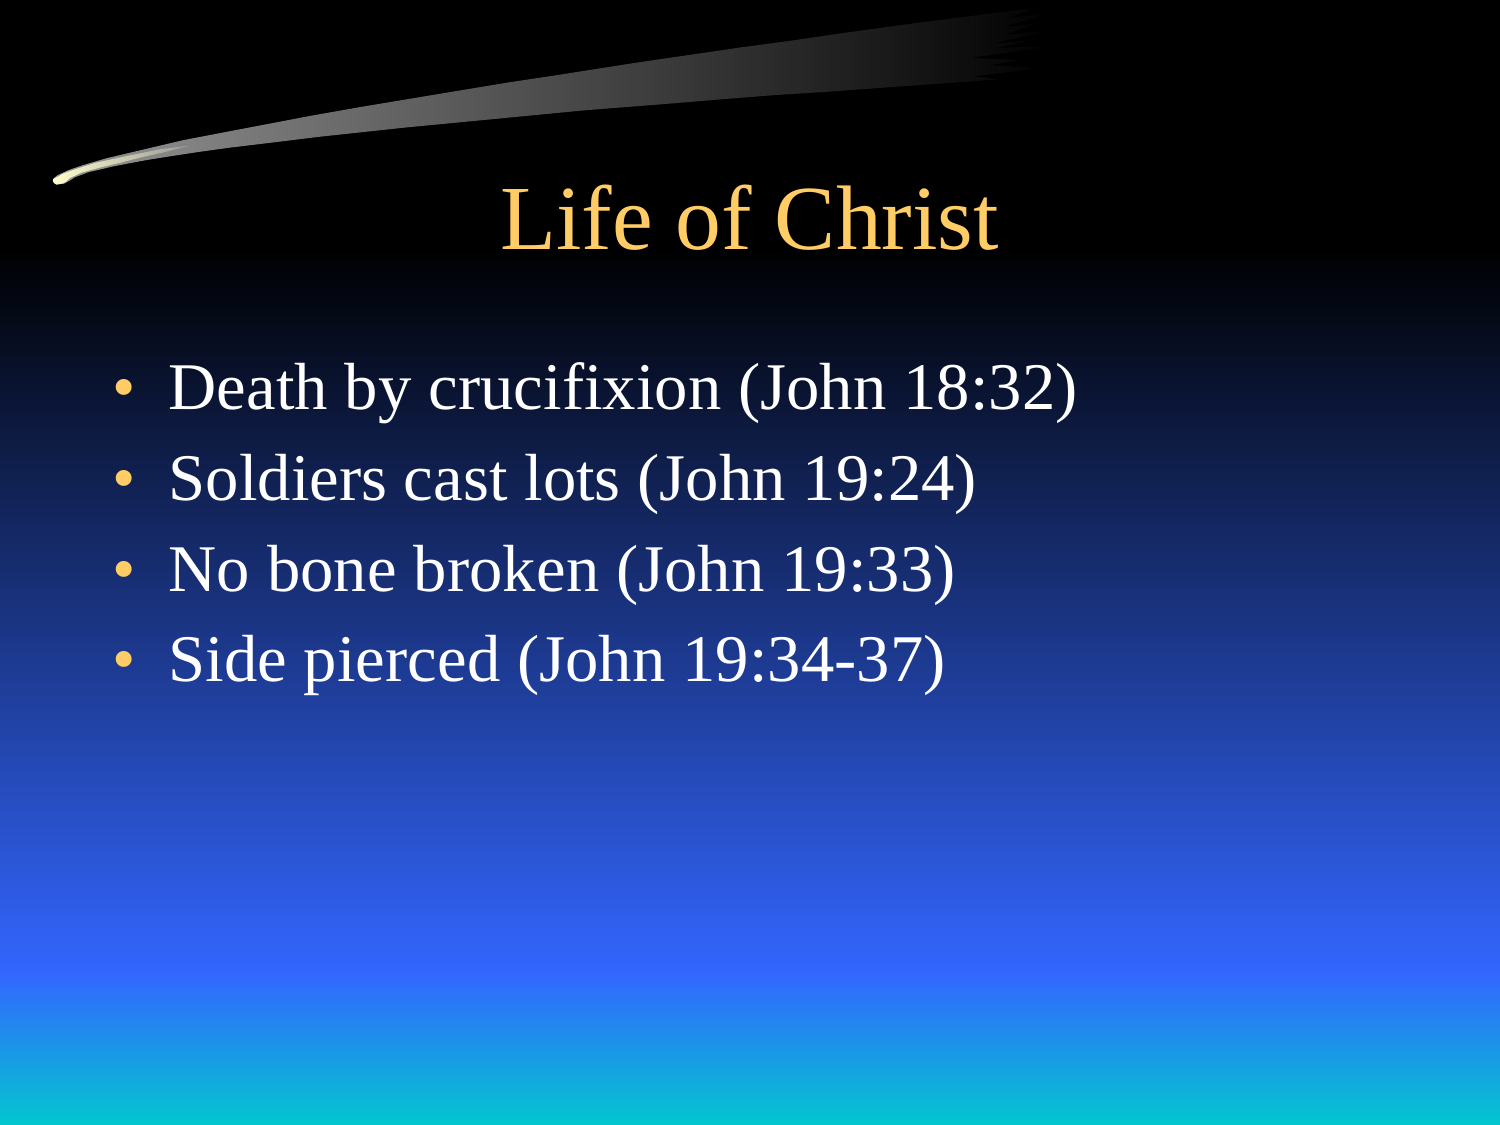

# Life of Christ
Death by crucifixion (John 18:32)
Soldiers cast lots (John 19:24)
No bone broken (John 19:33)
Side pierced (John 19:34-37)